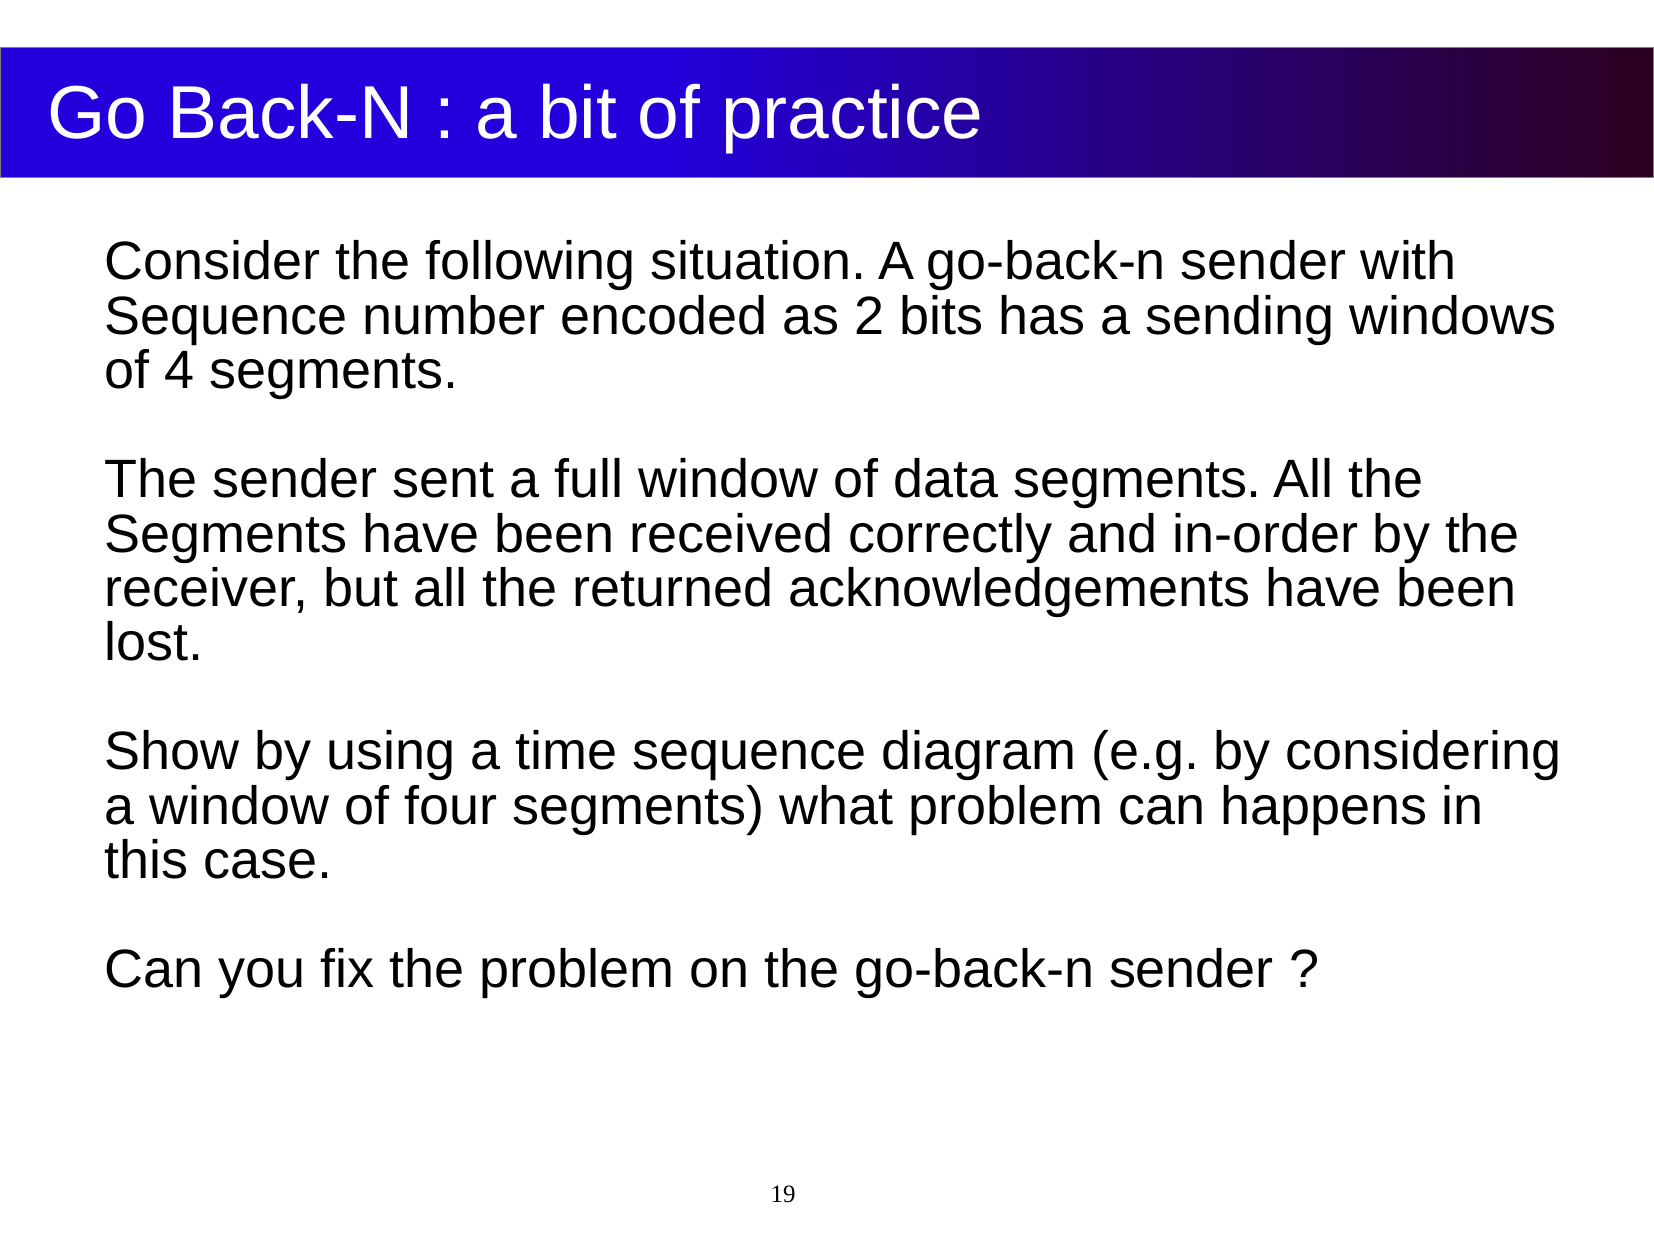

# Go Back-N : a bit of practice
Consider the following situation. A go-back-n sender with
Sequence number encoded as 2 bits has a sending windows
of 4 segments.
The sender sent a full window of data segments. All the
Segments have been received correctly and in-order by the
receiver, but all the returned acknowledgements have been
lost.
Show by using a time sequence diagram (e.g. by considering
a window of four segments) what problem can happens in
this case.
Can you fix the problem on the go-back-n sender ?